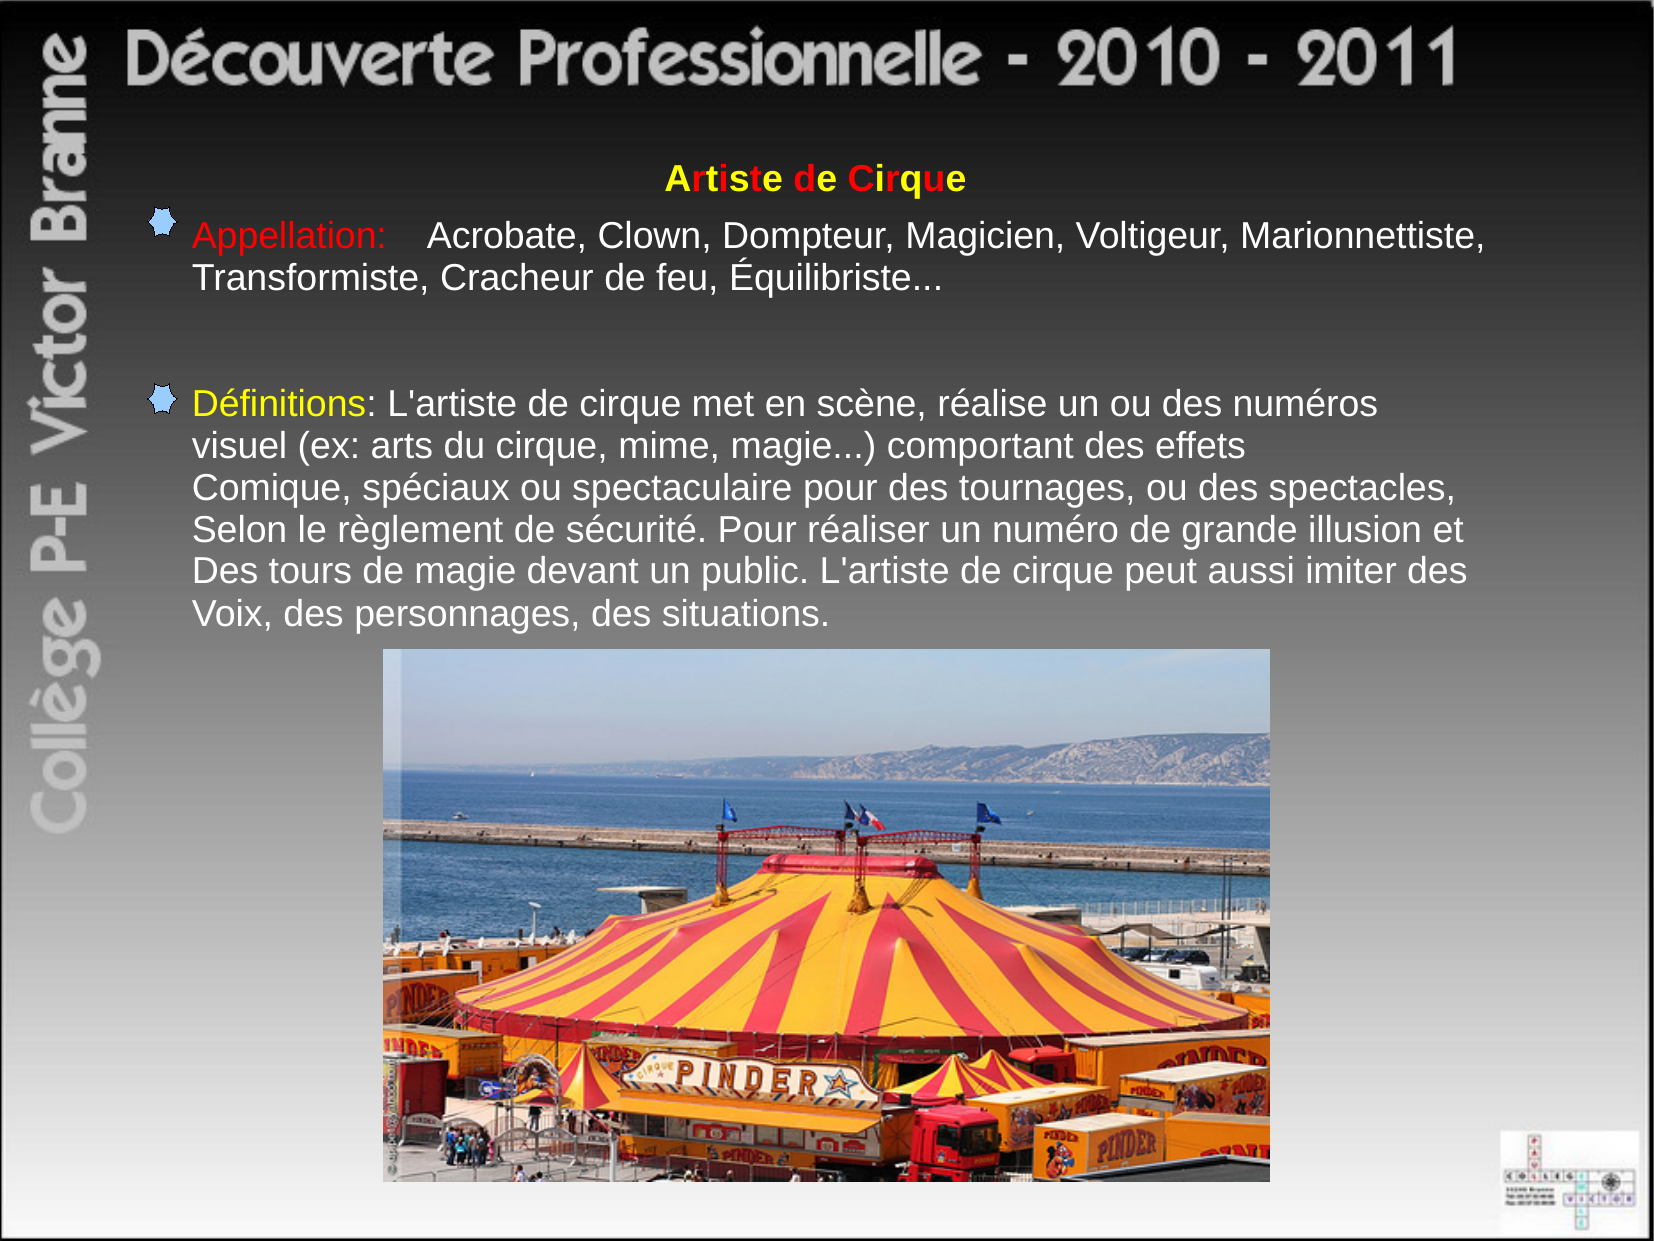

Artiste de Cirque
Appellation: Acrobate, Clown, Dompteur, Magicien, Voltigeur, Marionnettiste,
Transformiste, Cracheur de feu, Équilibriste...
Définitions: L'artiste de cirque met en scène, réalise un ou des numéros
visuel (ex: arts du cirque, mime, magie...) comportant des effets
Comique, spéciaux ou spectaculaire pour des tournages, ou des spectacles,
Selon le règlement de sécurité. Pour réaliser un numéro de grande illusion et
Des tours de magie devant un public. L'artiste de cirque peut aussi imiter des
Voix, des personnages, des situations.